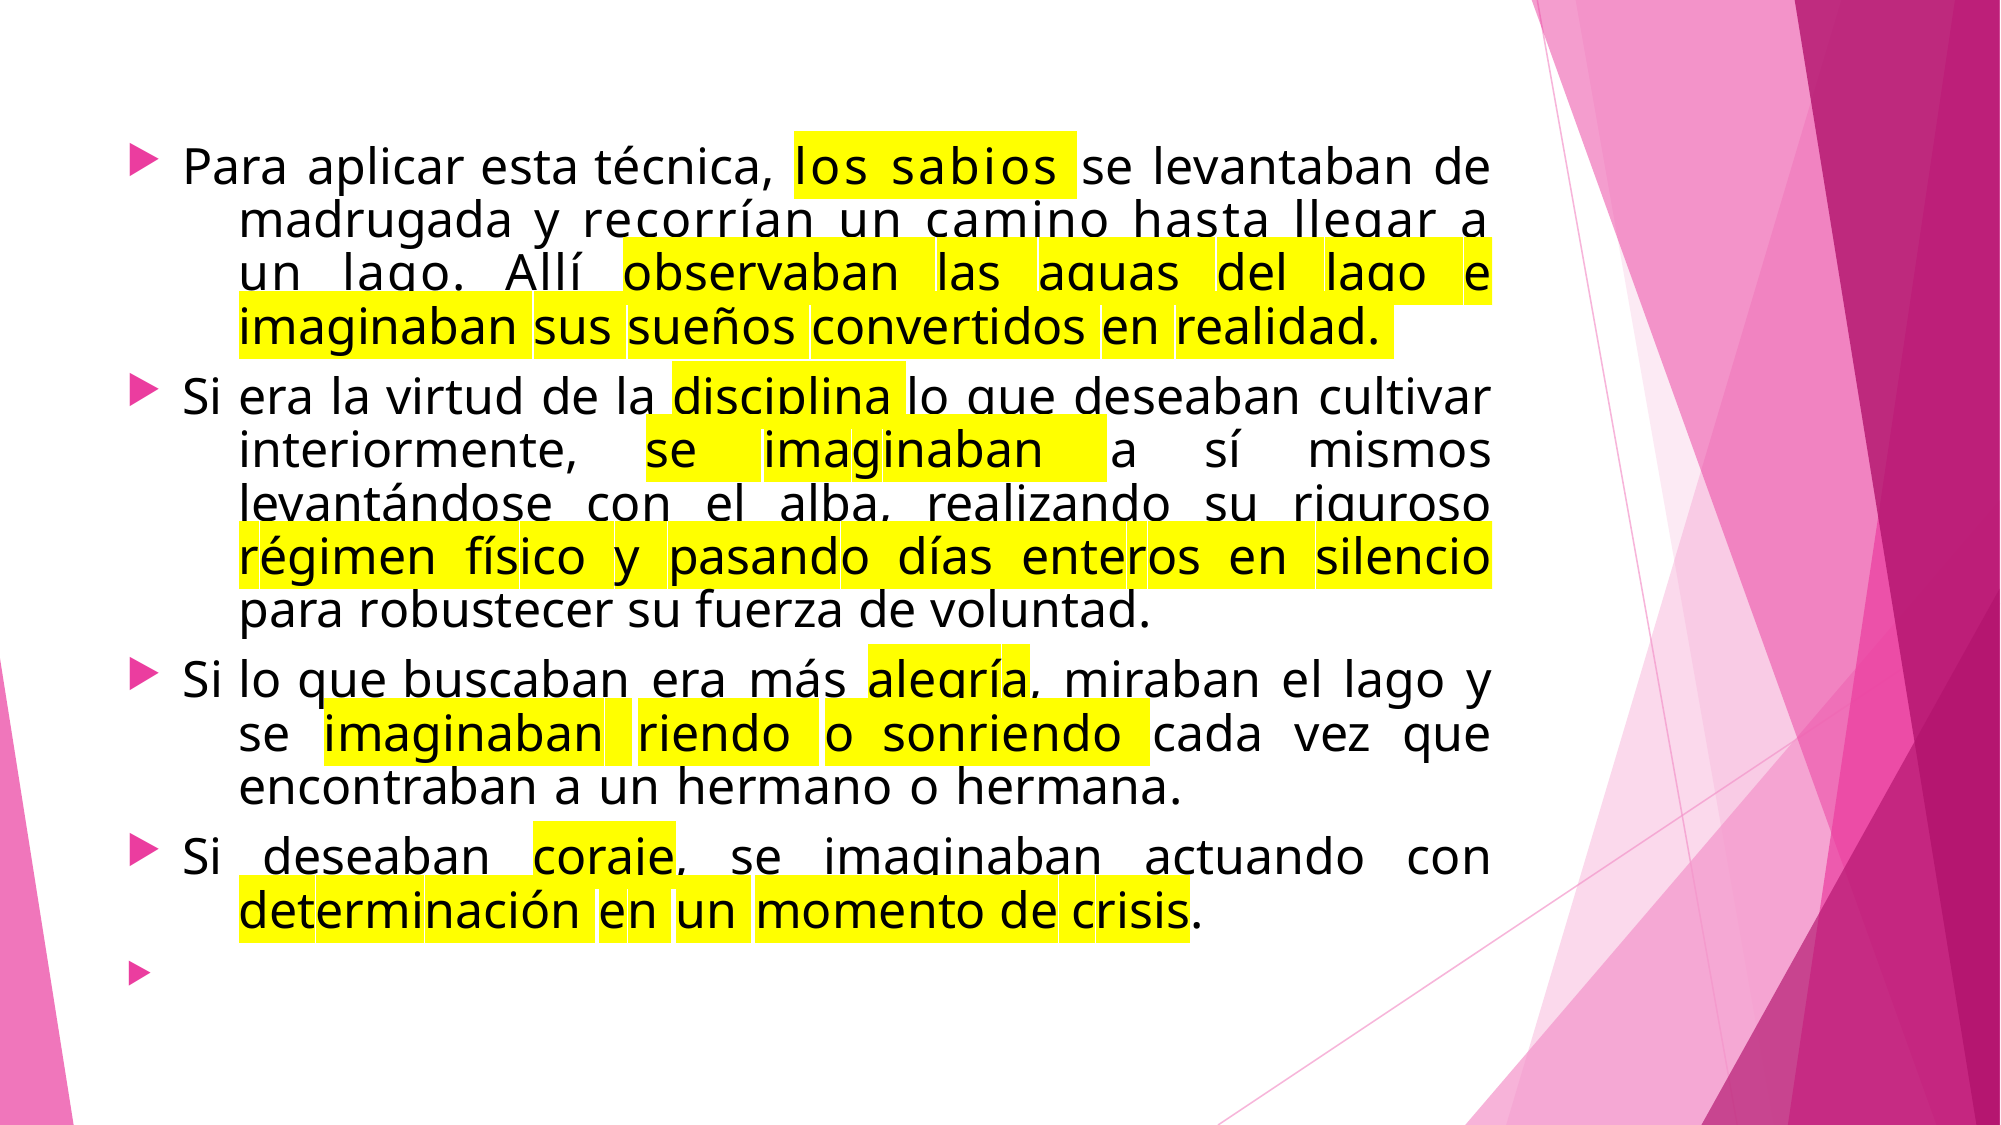

#
Para aplicar esta técnica, los sabios se levantaban de madrugada y recorrían un camino hasta llegar a un lago. Allí observaban las aguas del lago e imaginaban sus sueños convertidos en realidad.
Si era la virtud de la disciplina lo que deseaban cultivar interiormente, se imaginaban a sí mismos levantándose con el alba, realizando su riguroso régimen físico y pasando días enteros en silencio para robustecer su fuerza de voluntad.
Si lo que buscaban era más alegría, miraban el lago y se imaginaban riendo o sonriendo cada vez que encontraban a un hermano o hermana.
Si deseaban coraje, se imaginaban actuando con determinación en un momento de crisis.